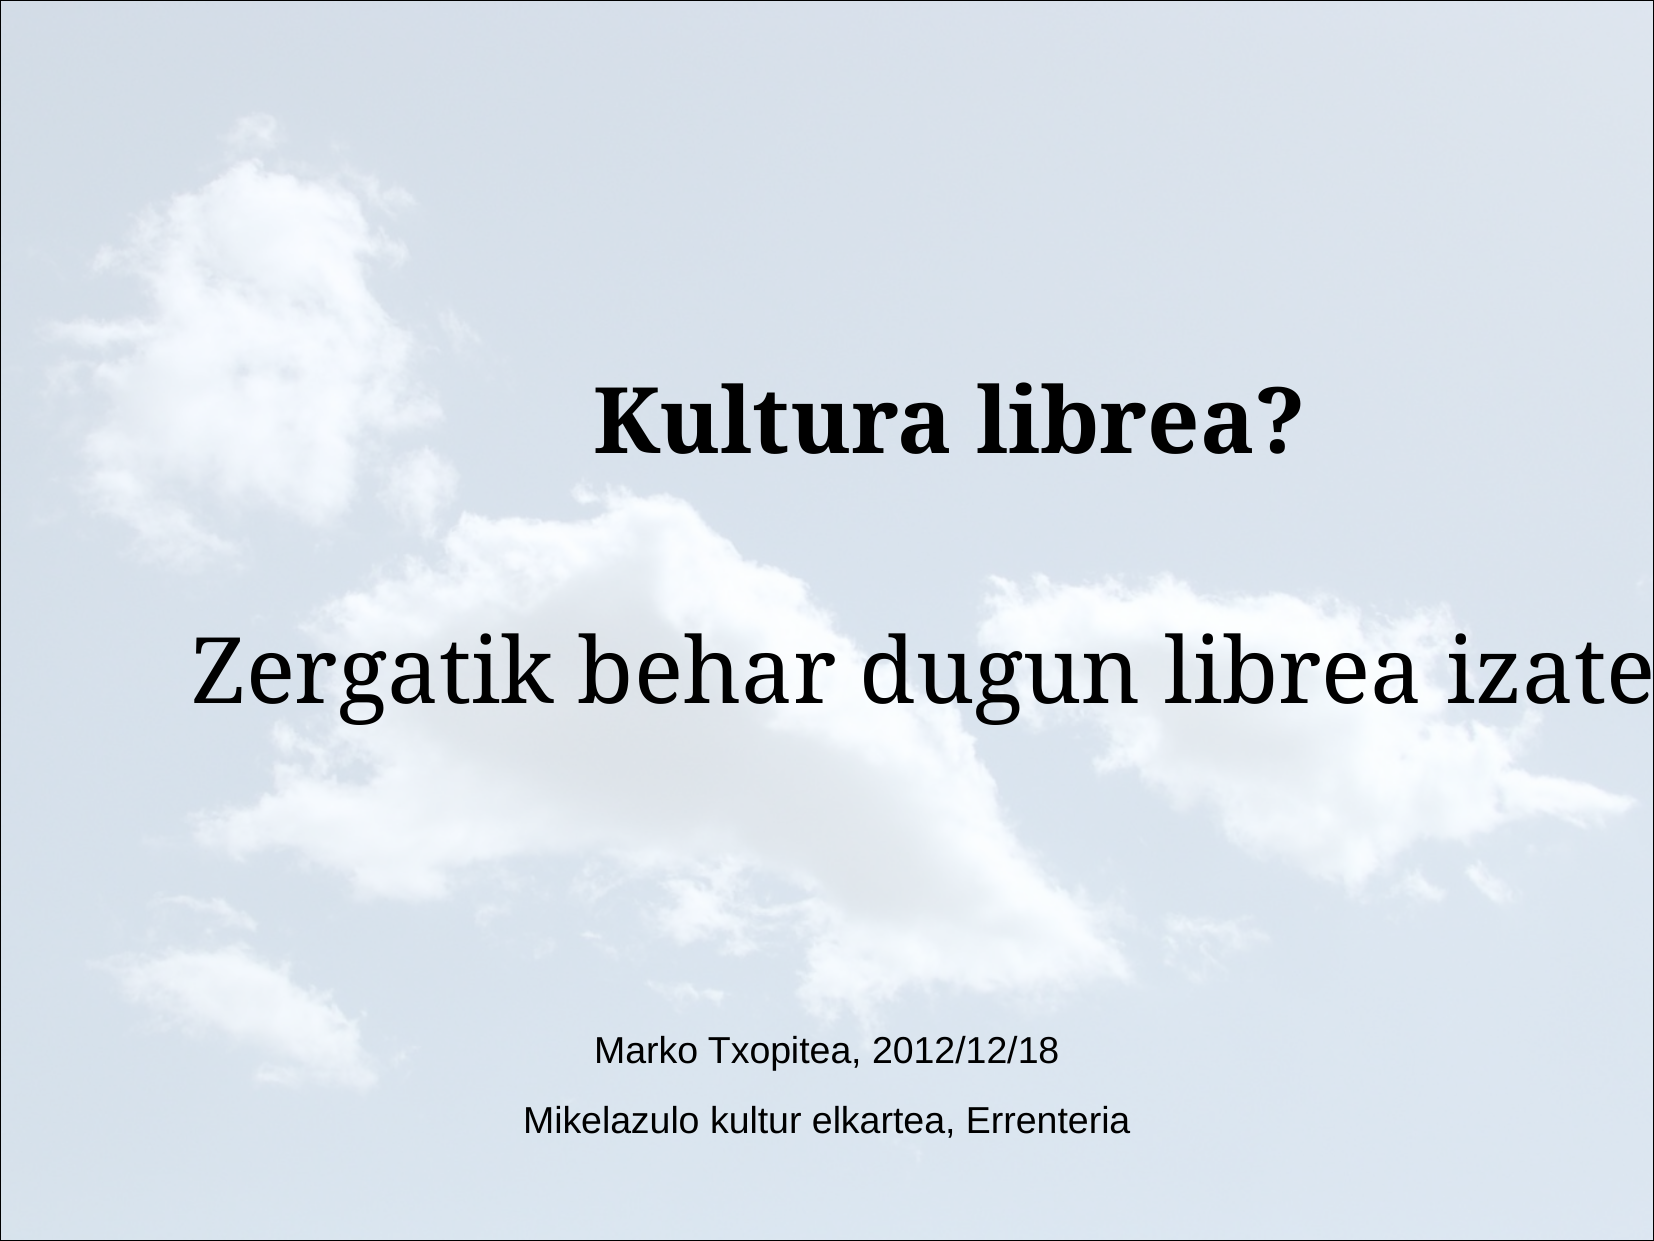

Kultura librea?
Zergatik behar dugun librea izatea
Marko Txopitea, 2012/12/18
Mikelazulo kultur elkartea, Errenteria